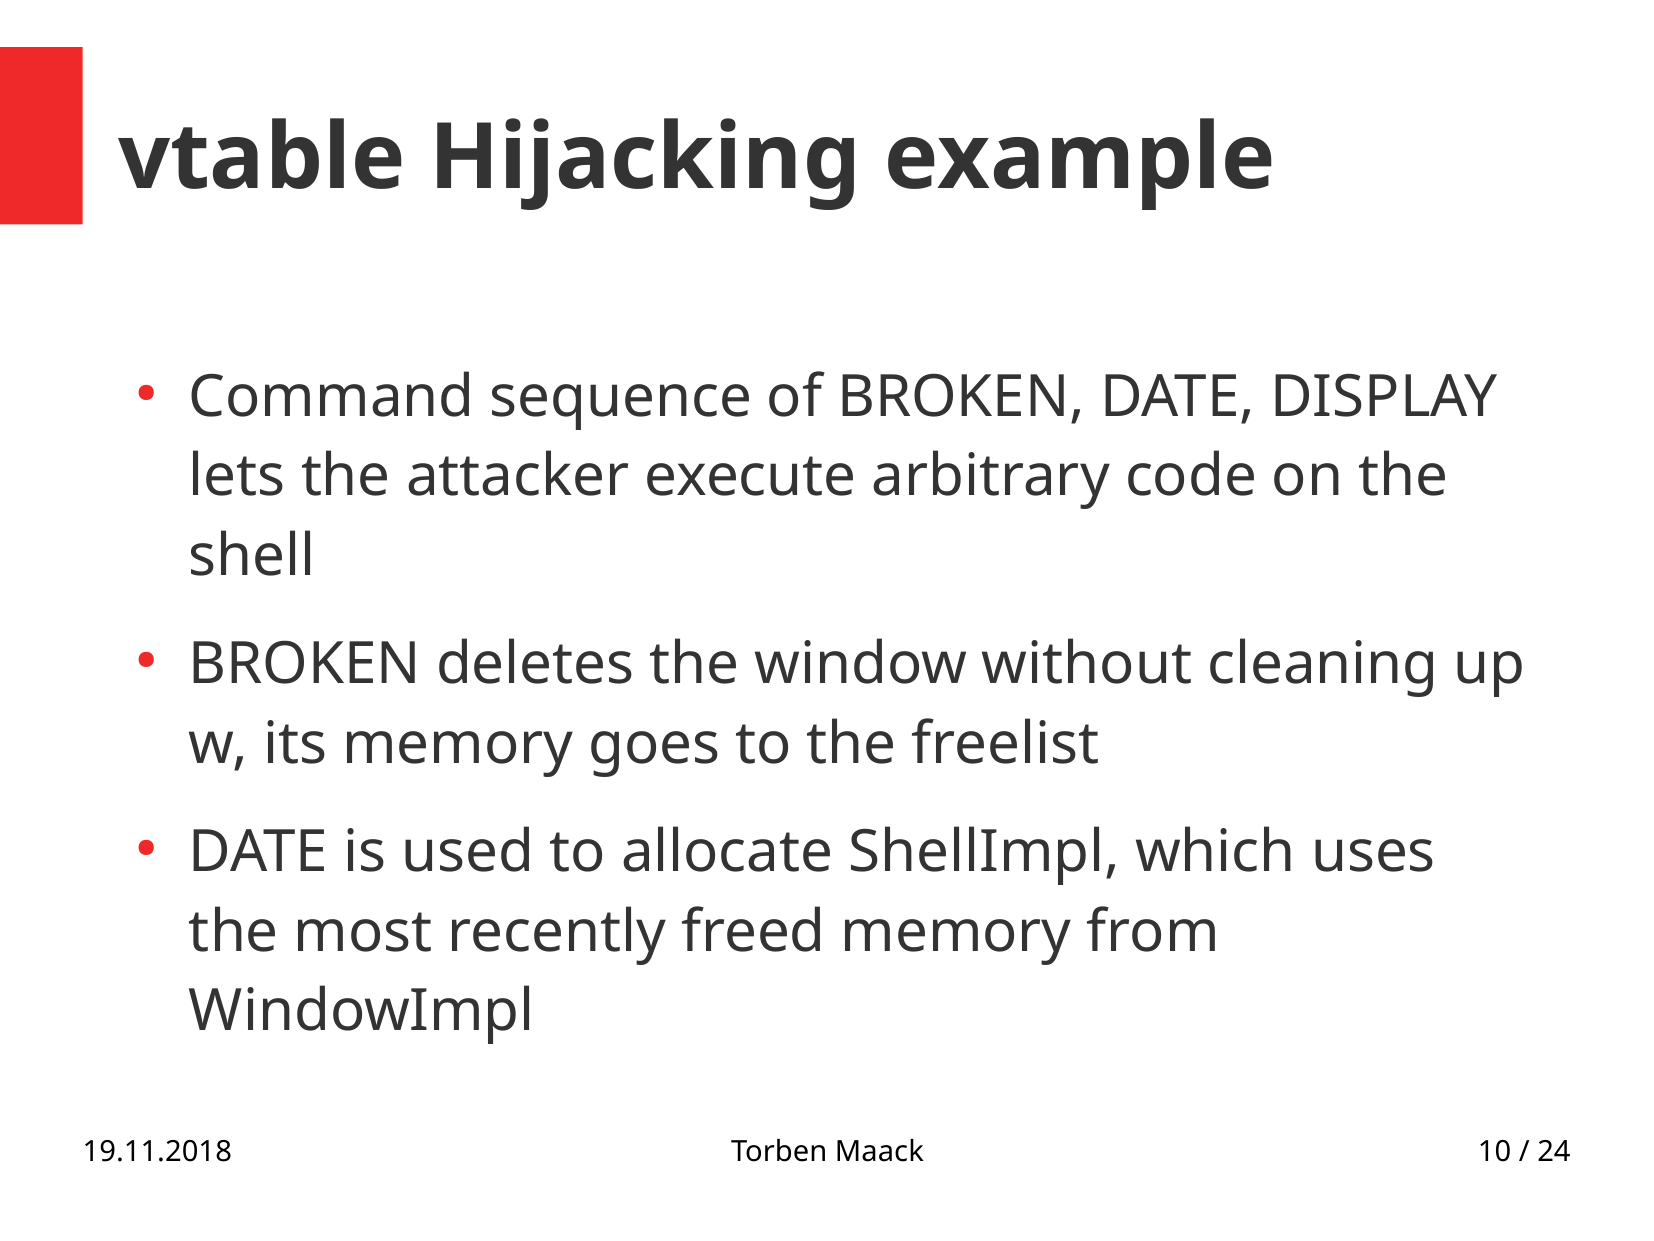

# vtable Hijacking example
Command sequence of BROKEN, DATE, DISPLAY lets the attacker execute arbitrary code on the shell
BROKEN deletes the window without cleaning up w, its memory goes to the freelist
DATE is used to allocate ShellImpl, which uses the most recently freed memory from WindowImpl
19.11.2018
Torben Maack
10